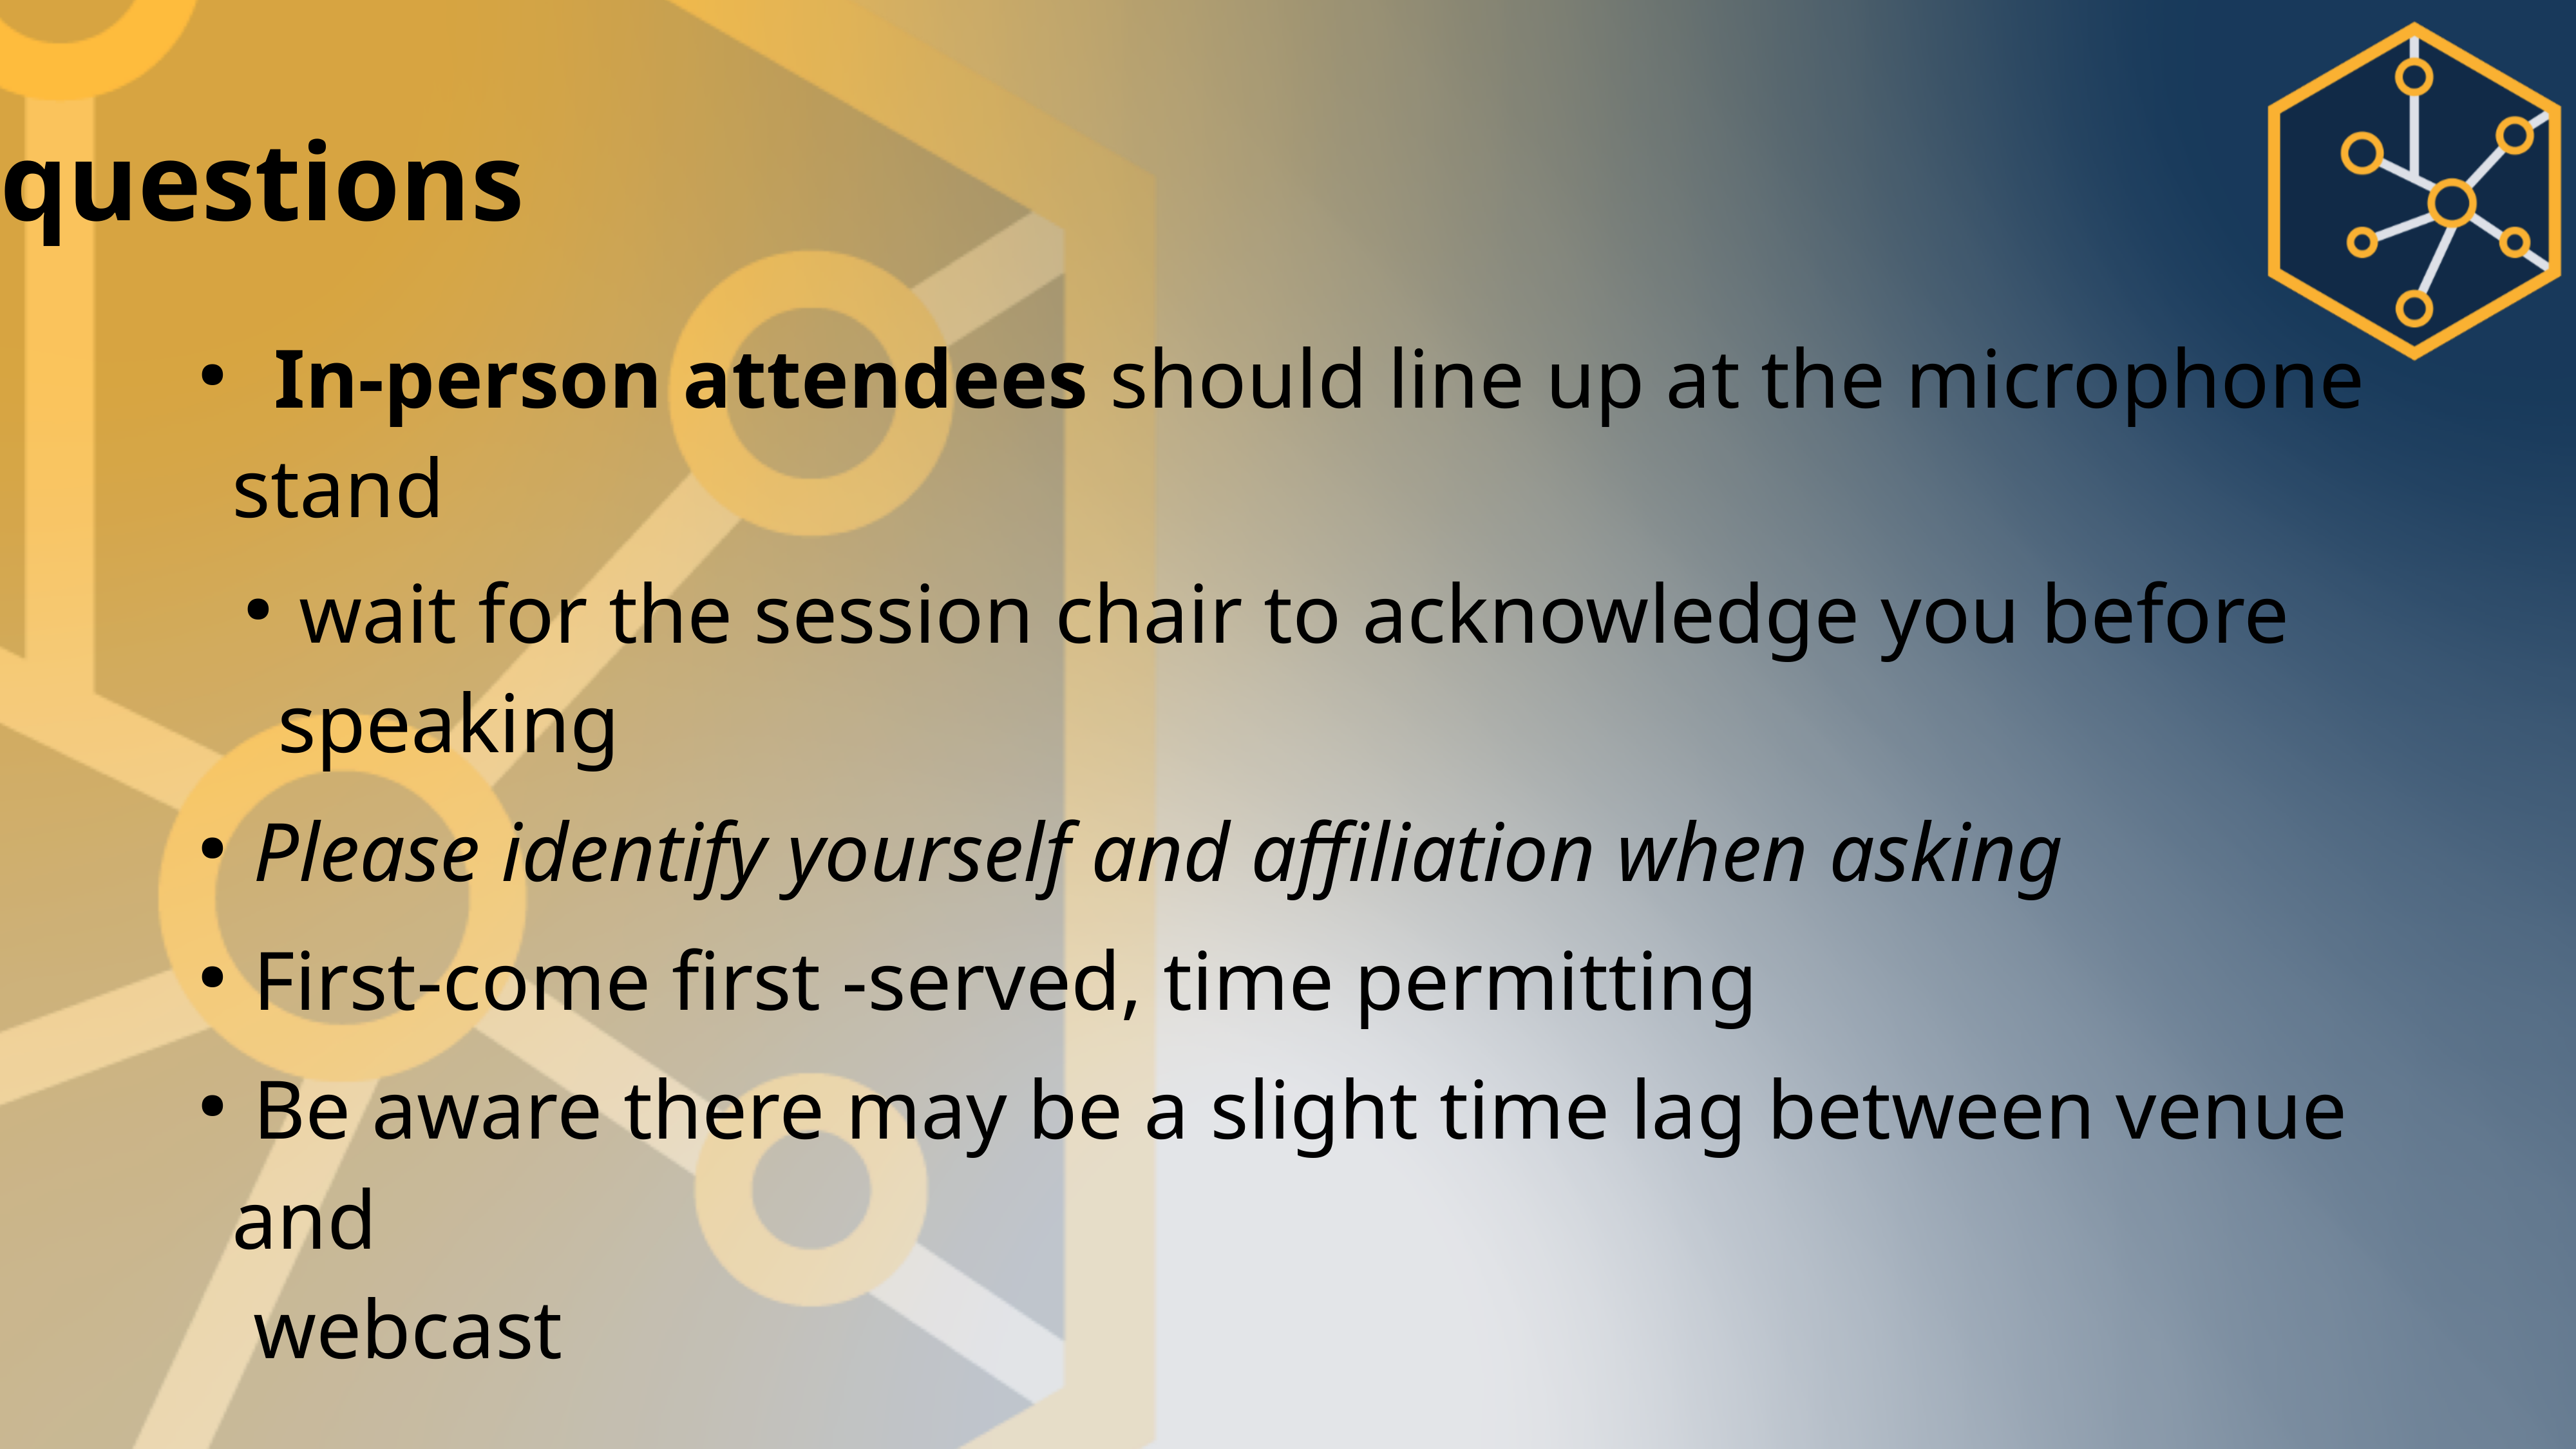

# questions
 In-person attendees should line up at the microphone stand
 wait for the session chair to acknowledge you before speaking
 Please identify yourself and affiliation when asking
 First-come first -served, time permitting
 Be aware there may be a slight time lag between venue and
 webcast